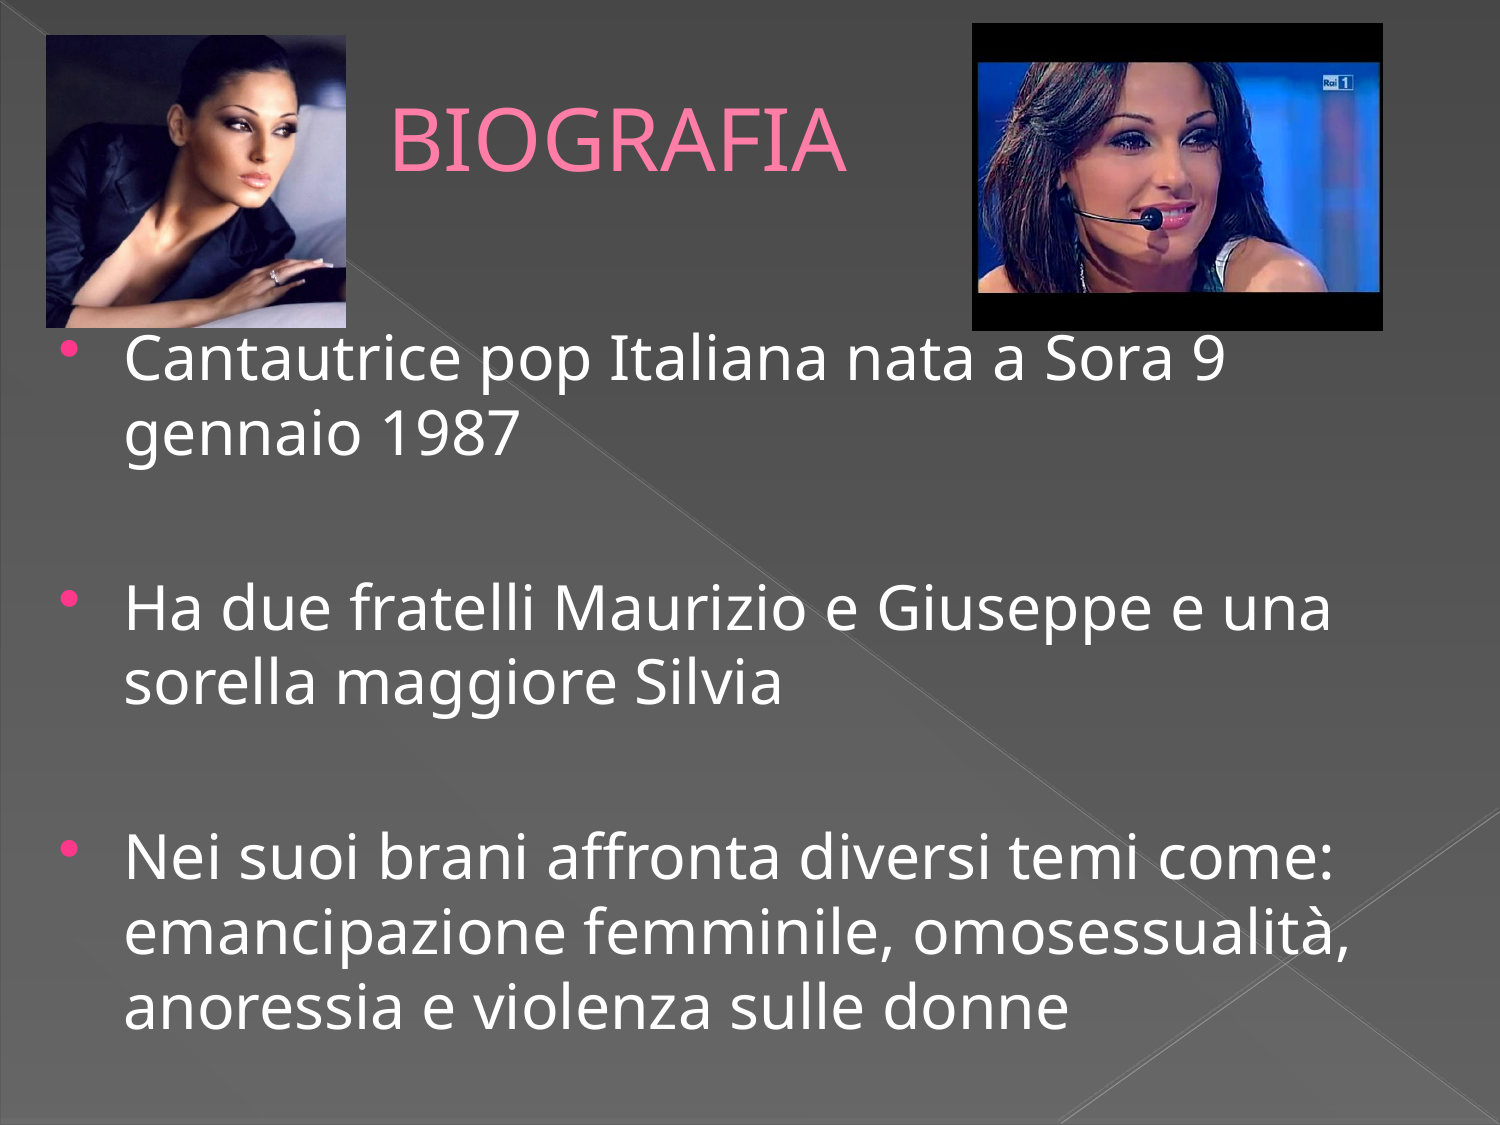

# BIOGRAFIA
Cantautrice pop Italiana nata a Sora 9 gennaio 1987
Ha due fratelli Maurizio e Giuseppe e una sorella maggiore Silvia
Nei suoi brani affronta diversi temi come: emancipazione femminile, omosessualità, anoressia e violenza sulle donne